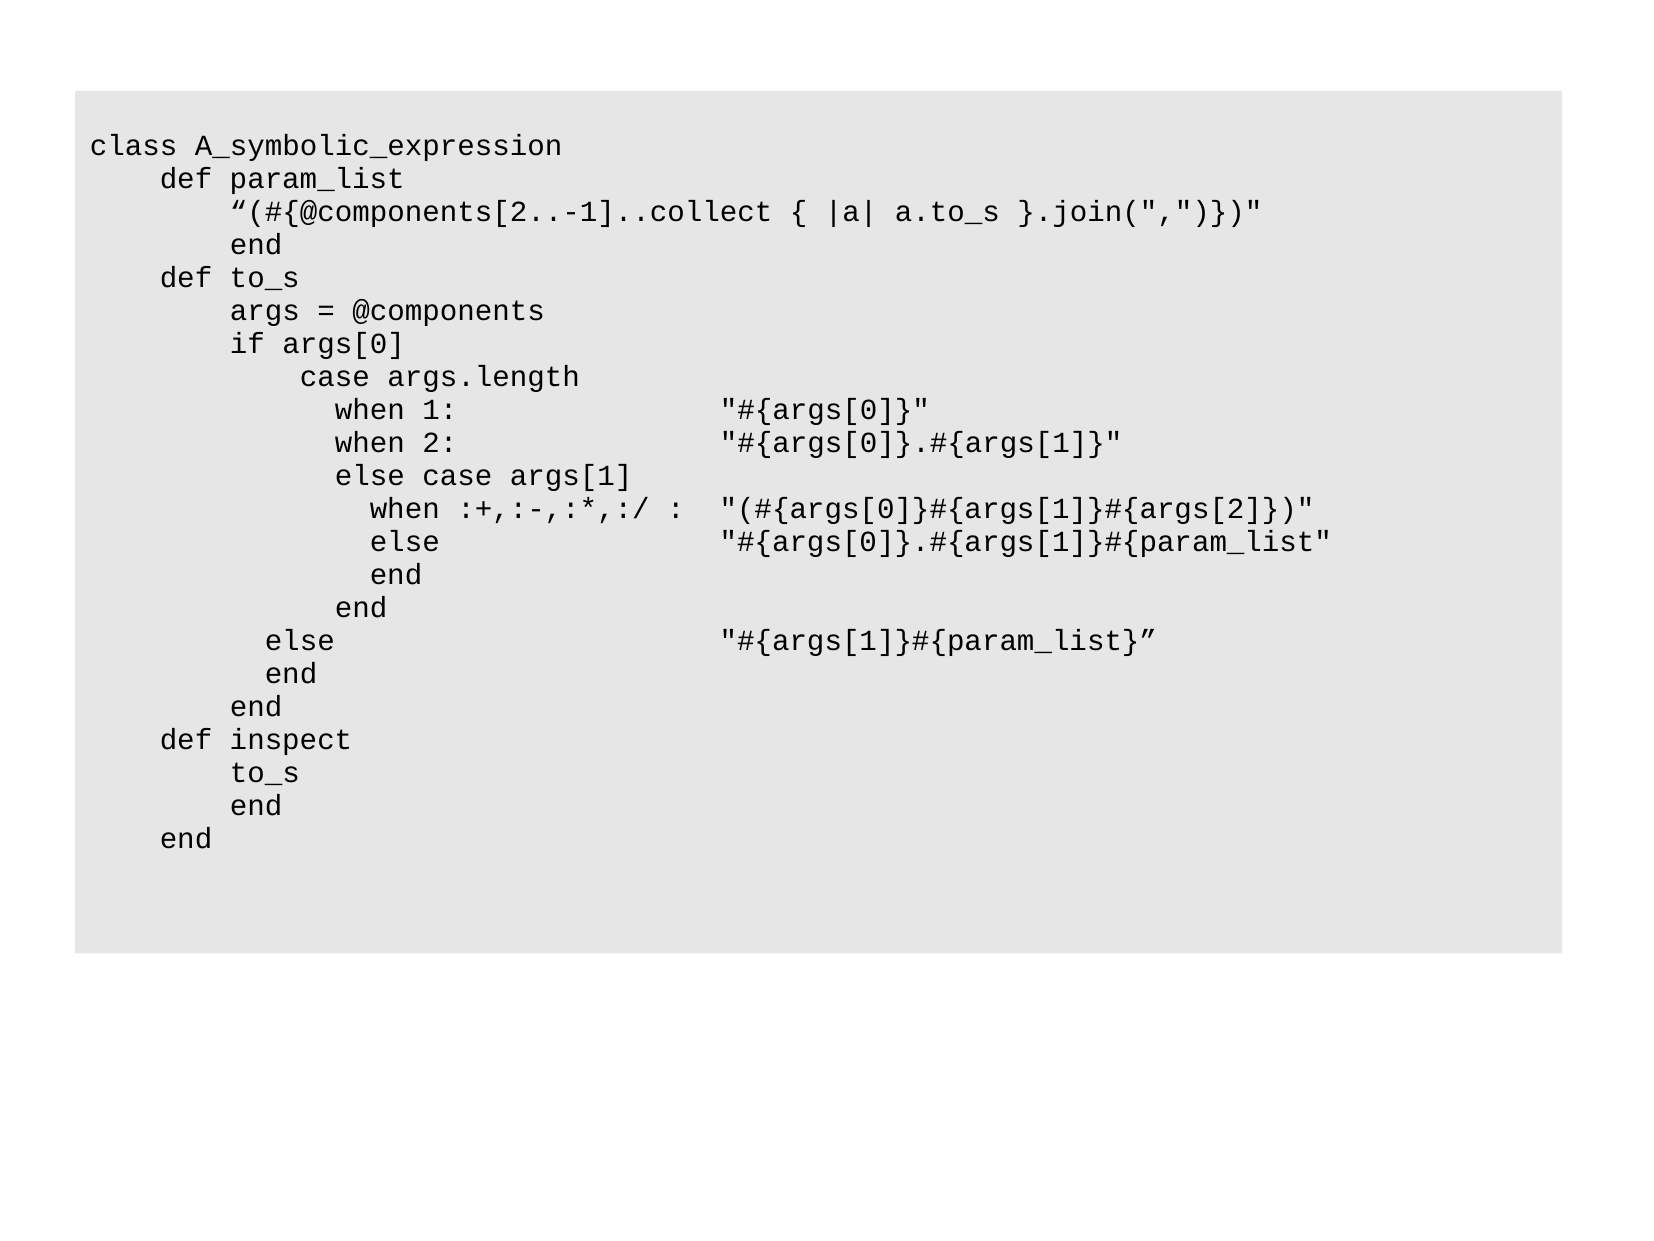

class A_symbolic_expression
 def param_list
 “(#{@components[2..-1]..collect { |a| a.to_s }.join(",")})"
 end
 def to_s
 args = @components
 if args[0]
 case args.length
 when 1: "#{args[0]}"
 when 2: "#{args[0]}.#{args[1]}"
 else case args[1]
 when :+,:-,:*,:/ : "(#{args[0]}#{args[1]}#{args[2]})"
 else "#{args[0]}.#{args[1]}#{param_list"
 end
 end
 else "#{args[1]}#{param_list}”
 end
 end
 def inspect
 to_s
 end
 end